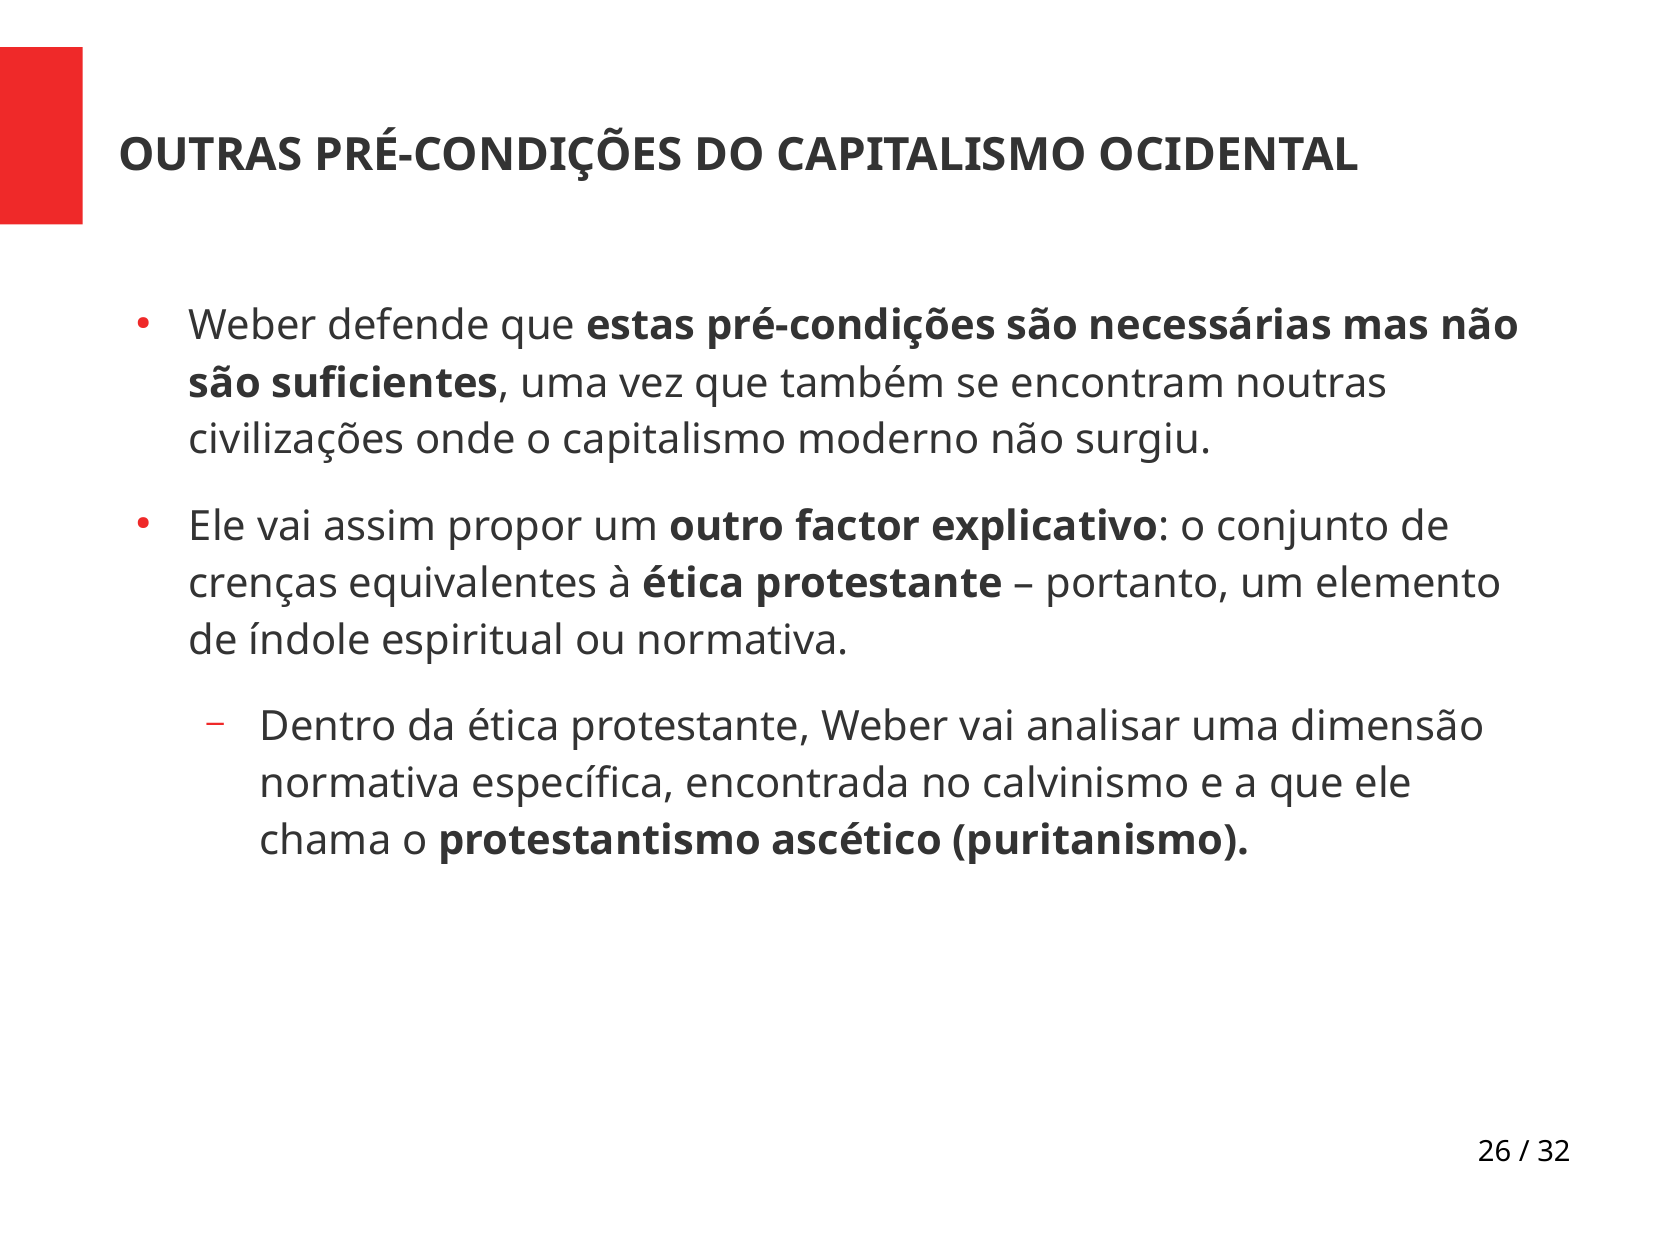

# OUTRAS PRÉ-CONDIÇÕES DO CAPITALISMO OCIDENTAL
Weber defende que estas pré-condições são necessárias mas não são suficientes, uma vez que também se encontram noutras civilizações onde o capitalismo moderno não surgiu.
Ele vai assim propor um outro factor explicativo: o conjunto de crenças equivalentes à ética protestante – portanto, um elemento de índole espiritual ou normativa.
Dentro da ética protestante, Weber vai analisar uma dimensão normativa específica, encontrada no calvinismo e a que ele chama o protestantismo ascético (puritanismo).
26